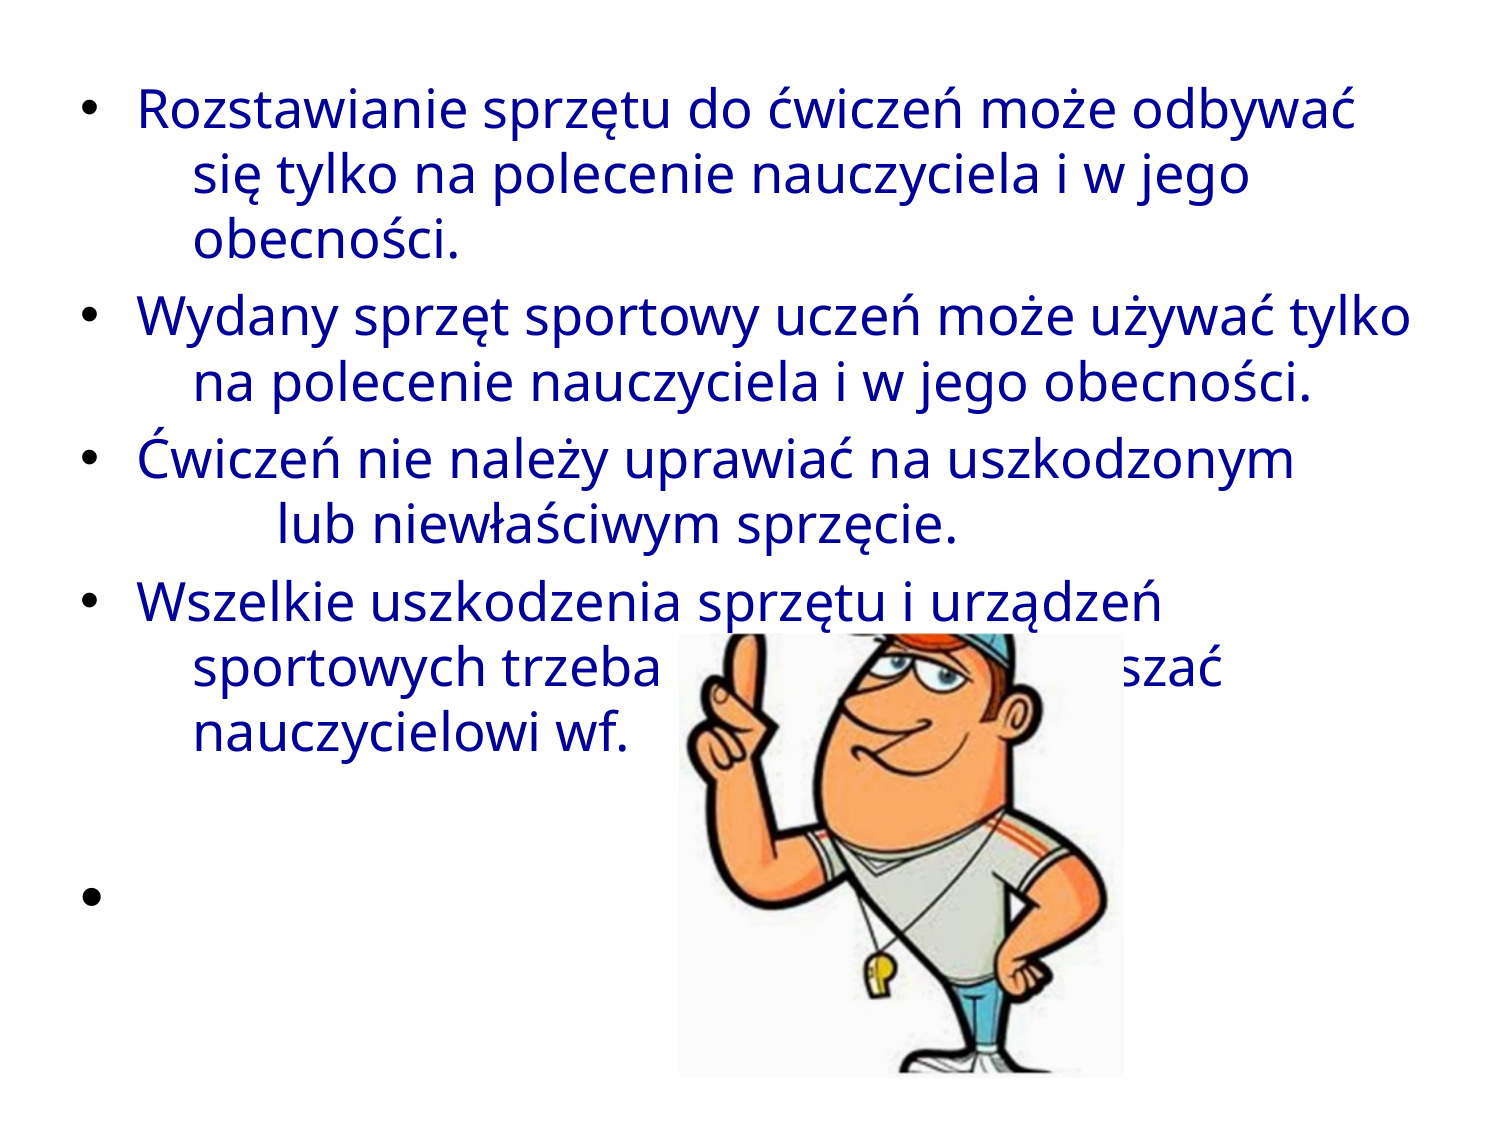

#
Rozstawianie sprzętu do ćwiczeń może odbywać się tylko na polecenie nauczyciela i w jego obecności.
Wydany sprzęt sportowy uczeń może używać tylko na polecenie nauczyciela i w jego obecności.
Ćwiczeń nie należy uprawiać na uszkodzonym lub niewłaściwym sprzęcie.
Wszelkie uszkodzenia sprzętu i urządzeń sportowych trzeba niezwłocznie zgłaszać nauczycielowi wf.